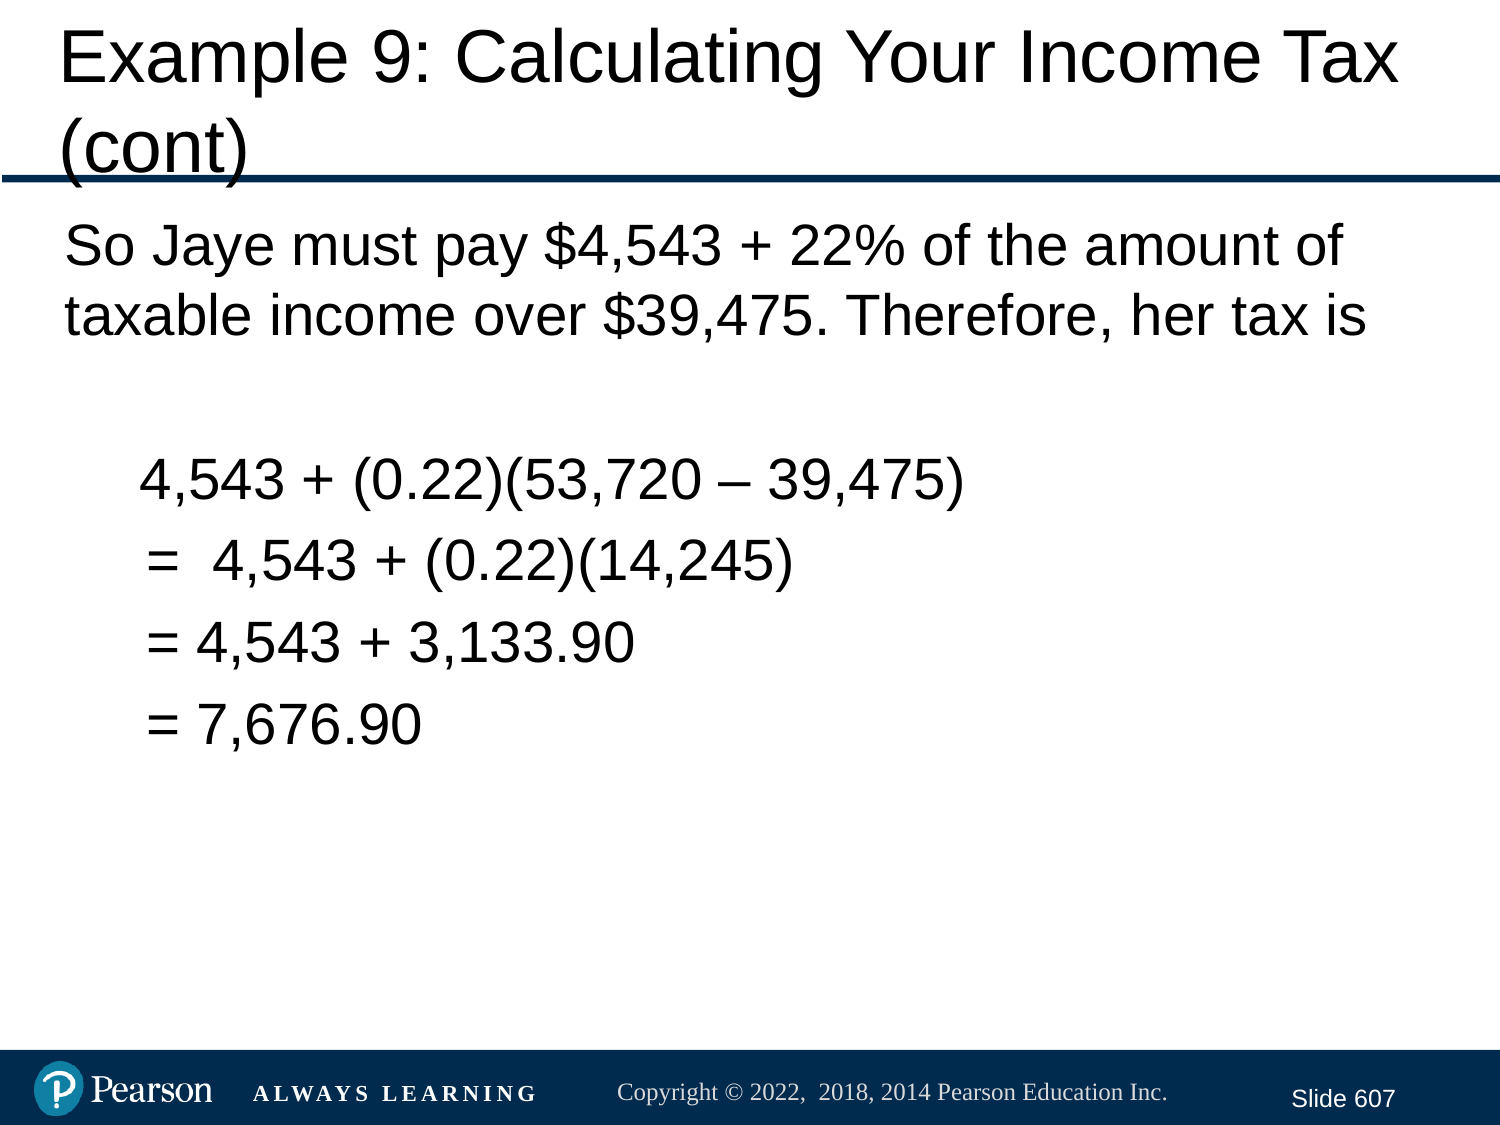

# Example 9: Calculating Your Income Tax (cont)
So Jaye must pay $4,543 + 22% of the amount of taxable income over $39,475. Therefore, her tax is
	4,543 + (0.22)(53,720 – 39,475)
 = 4,543 + (0.22)(14,245)
 = 4,543 + 3,133.90
 = 7,676.90